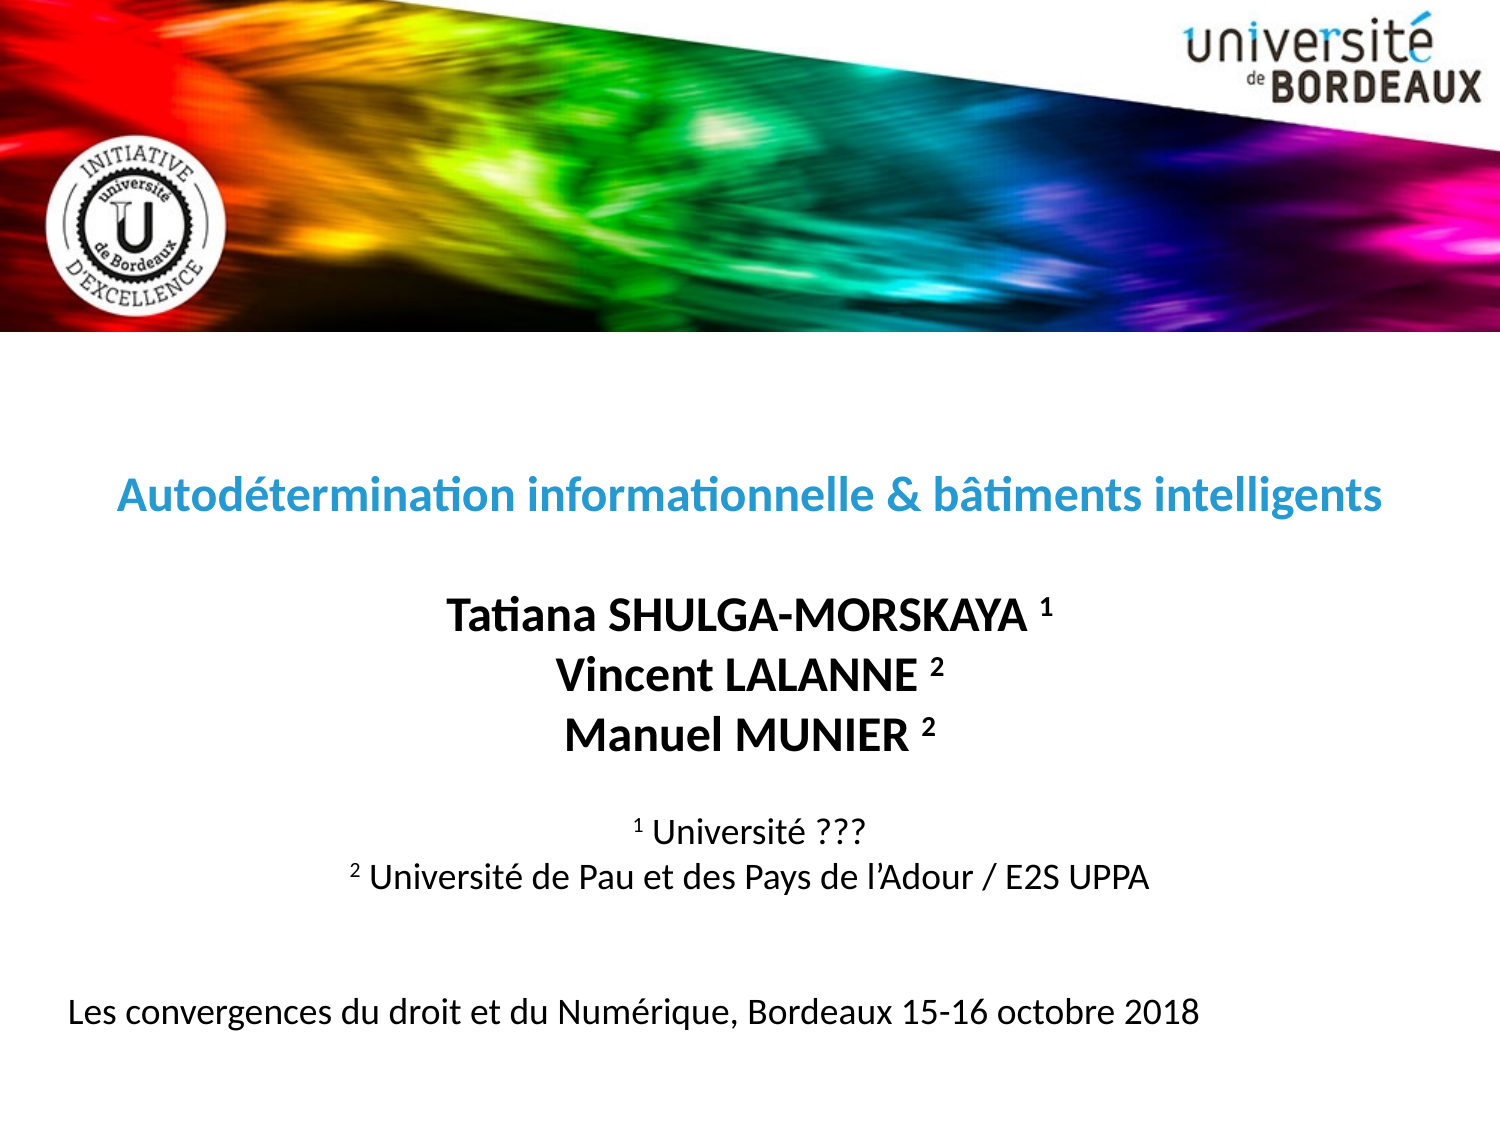

Autodétermination informationnelle & bâtiments intelligents
Tatiana SHULGA-MORSKAYA 1
Vincent LALANNE 2
Manuel MUNIER 2
1 Université ???
2 Université de Pau et des Pays de l’Adour / E2S UPPA
Les convergences du droit et du Numérique, Bordeaux 15-16 octobre 2018